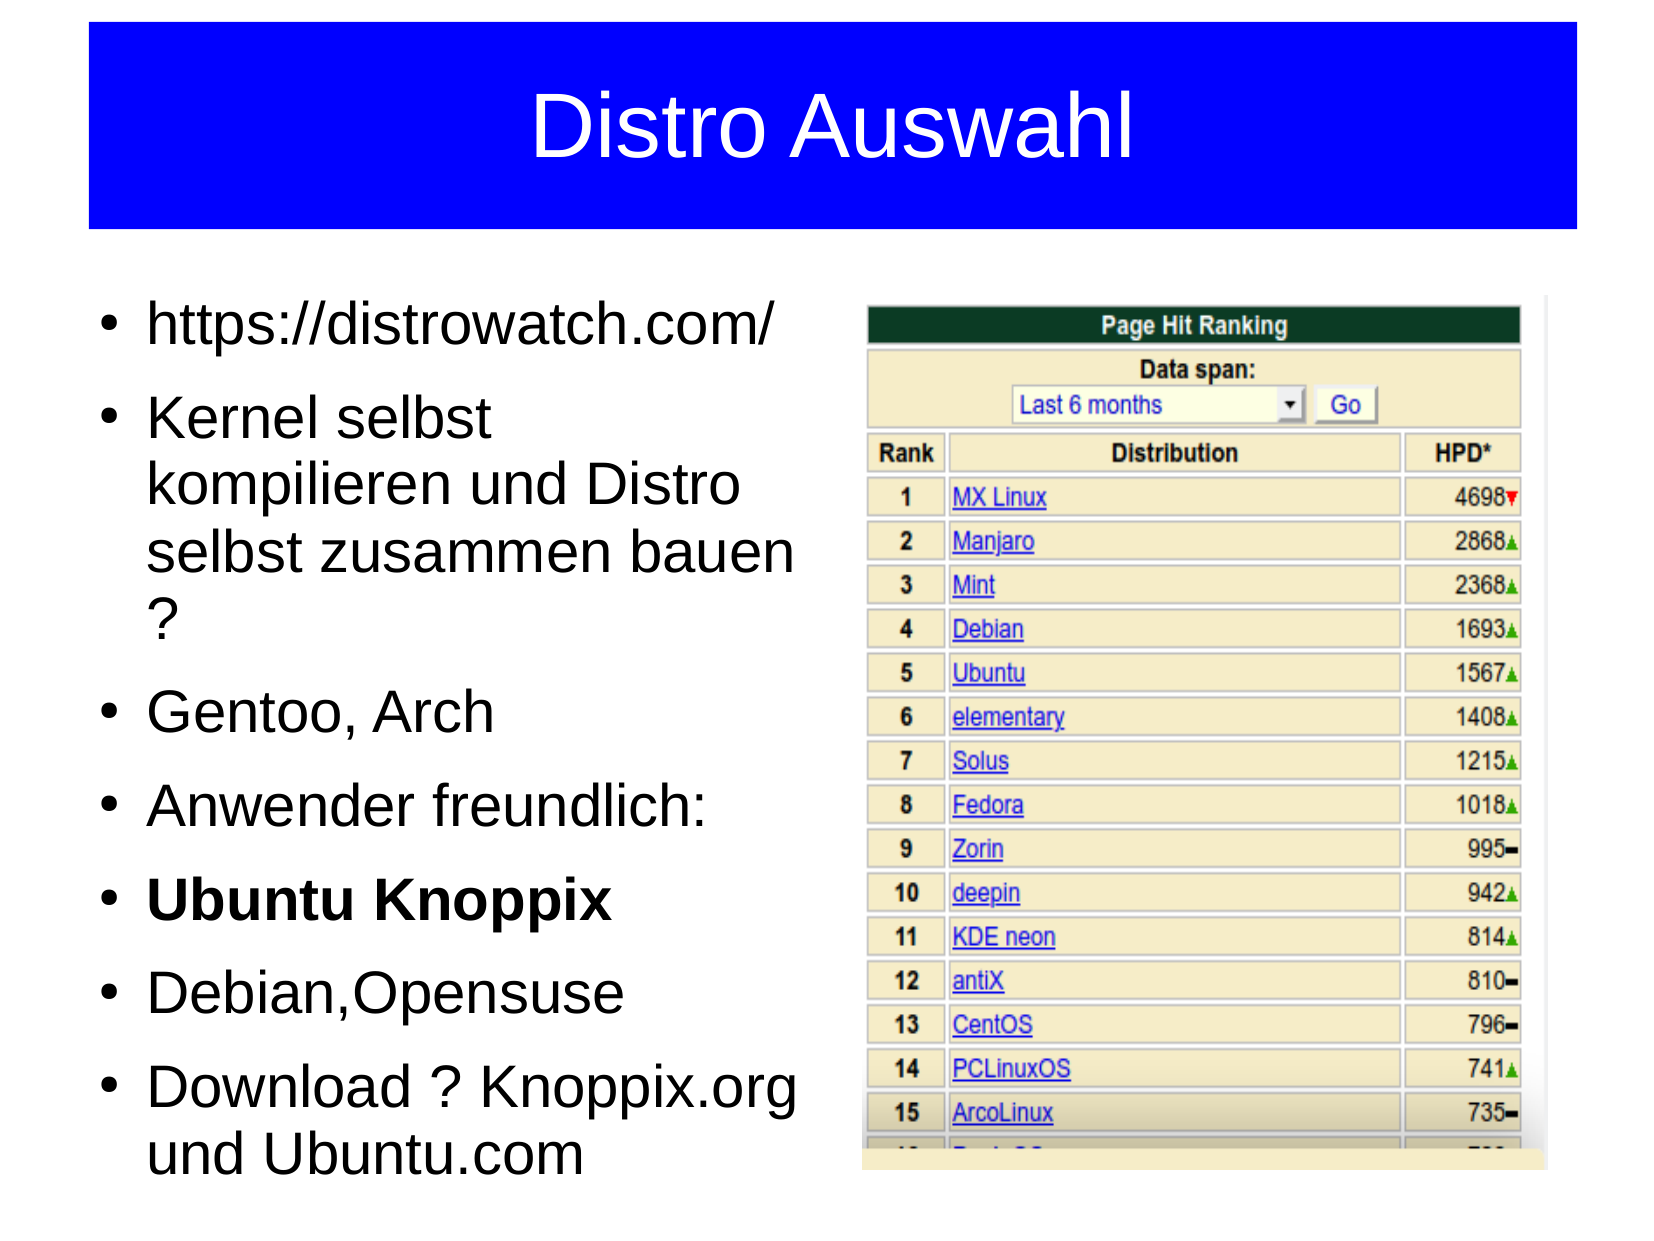

Distro Auswahl
# https://distrowatch.com/
Kernel selbst kompilieren und Distro selbst zusammen bauen ?
Gentoo, Arch
Anwender freundlich:
Ubuntu Knoppix
Debian,Opensuse
Download ? Knoppix.org und Ubuntu.com